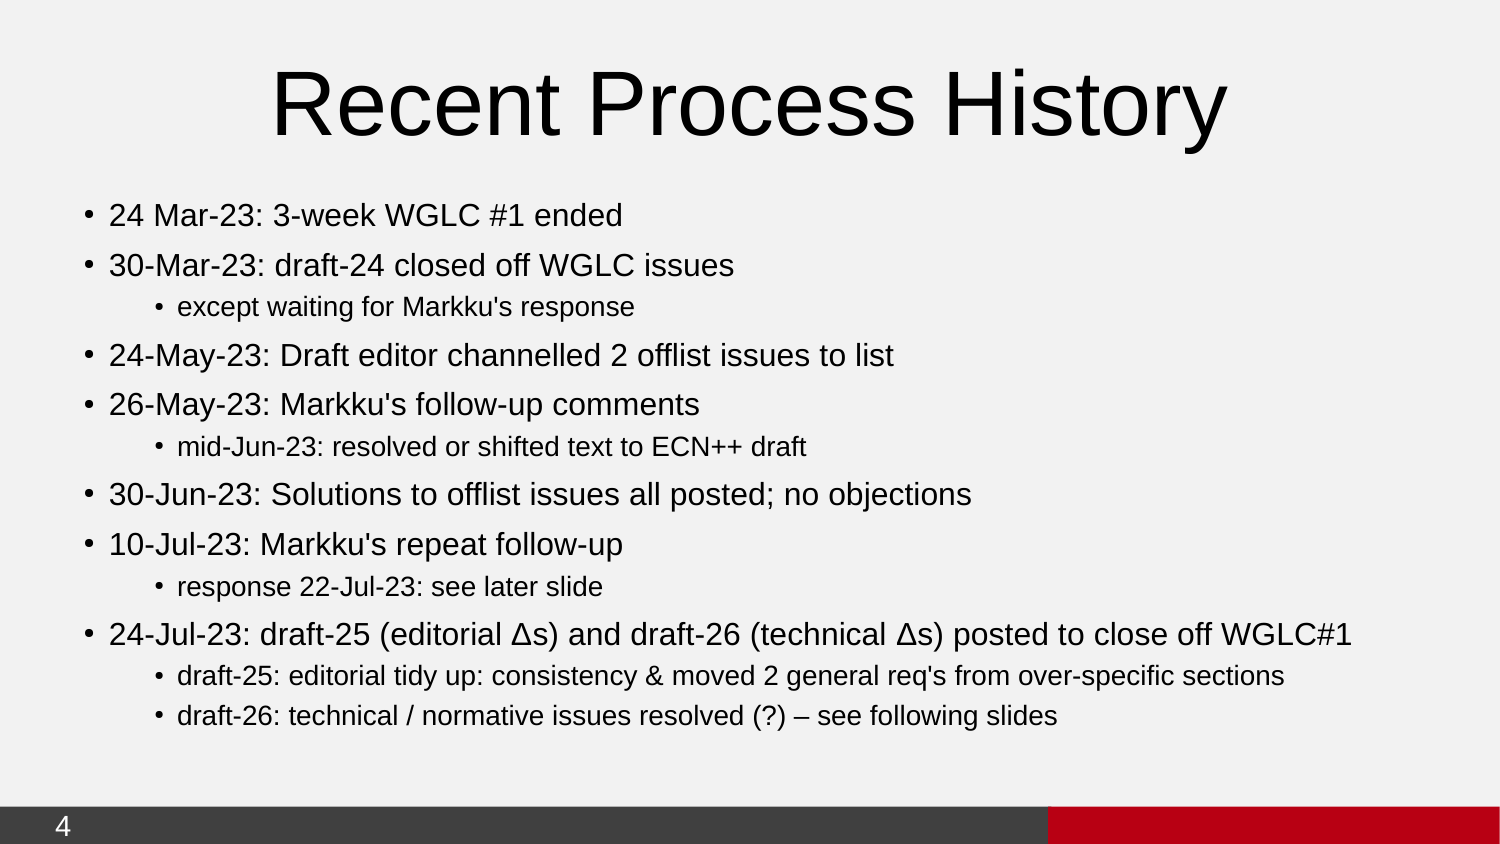

# Recent Process History
24 Mar-23: 3-week WGLC #1 ended
30-Mar-23: draft-24 closed off WGLC issues
except waiting for Markku's response
24-May-23: Draft editor channelled 2 offlist issues to list
26-May-23: Markku's follow-up comments
mid-Jun-23: resolved or shifted text to ECN++ draft
30-Jun-23: Solutions to offlist issues all posted; no objections
10-Jul-23: Markku's repeat follow-up
response 22-Jul-23: see later slide
24-Jul-23: draft-25 (editorial Δs) and draft-26 (technical Δs) posted to close off WGLC#1
draft-25: editorial tidy up: consistency & moved 2 general req's from over-specific sections
draft-26: technical / normative issues resolved (?) – see following slides
4